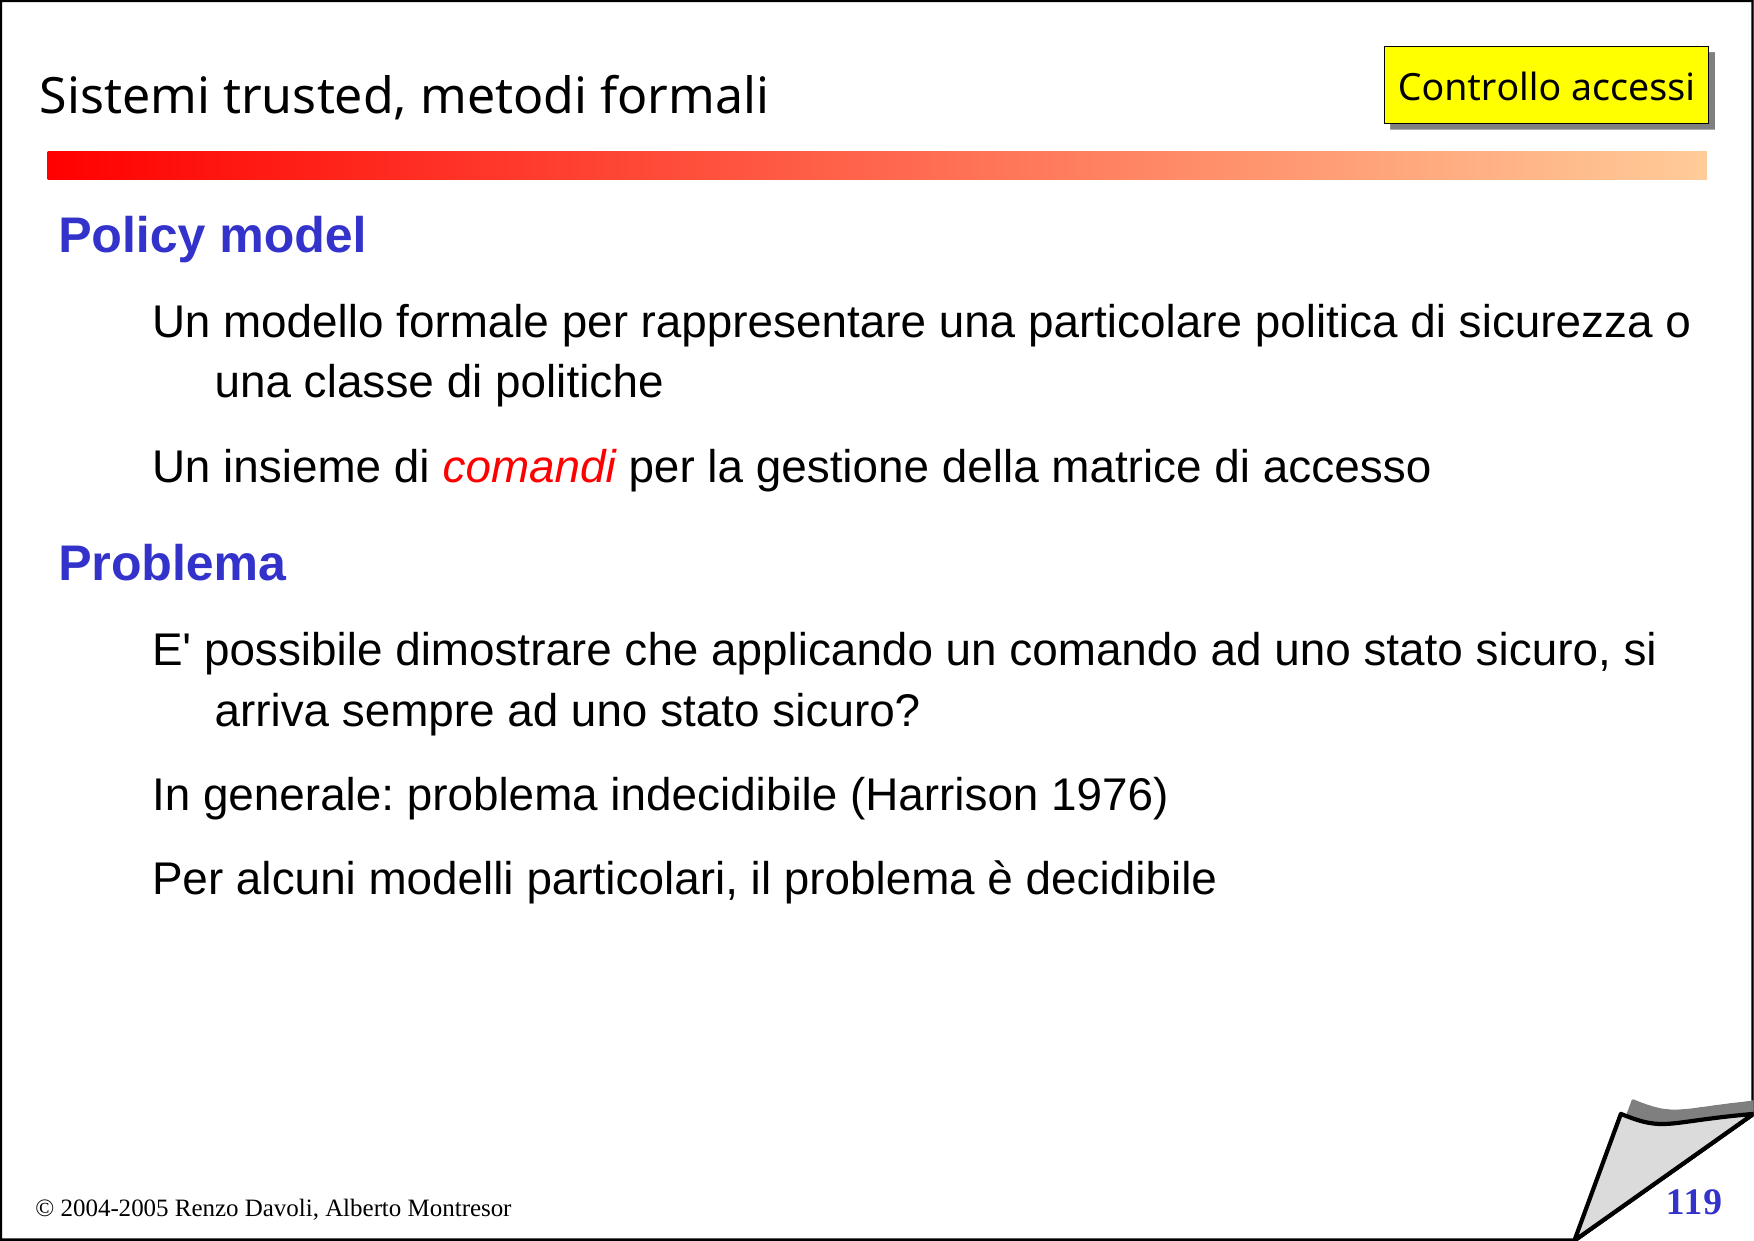

Controllo accessi
# Sistemi trusted, metodi formali
Policy model
Un modello formale per rappresentare una particolare politica di sicurezza o una classe di politiche
Un insieme di comandi per la gestione della matrice di accesso
Problema
E' possibile dimostrare che applicando un comando ad uno stato sicuro, si arriva sempre ad uno stato sicuro?
In generale: problema indecidibile (Harrison 1976)
Per alcuni modelli particolari, il problema è decidibile